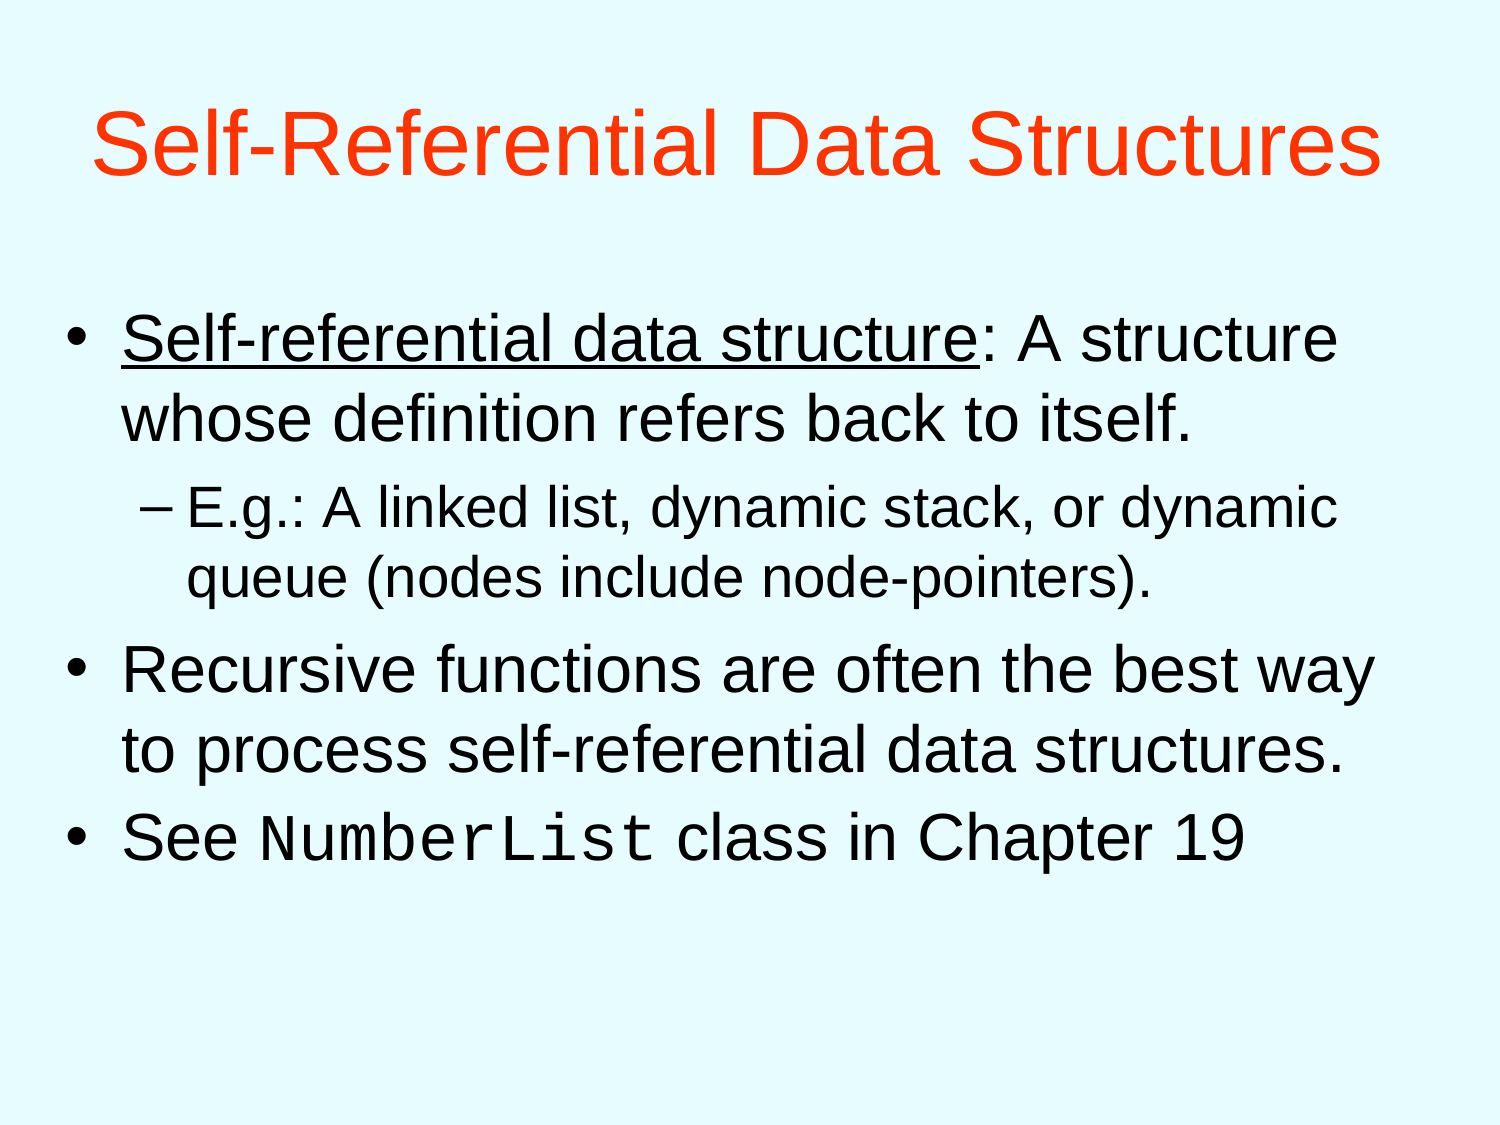

# Self-Referential Data Structures
Self-referential data structure: A structure whose definition refers back to itself.
E.g.: A linked list, dynamic stack, or dynamic queue (nodes include node-pointers).
Recursive functions are often the best way to process self-referential data structures.
See NumberList class in Chapter 19